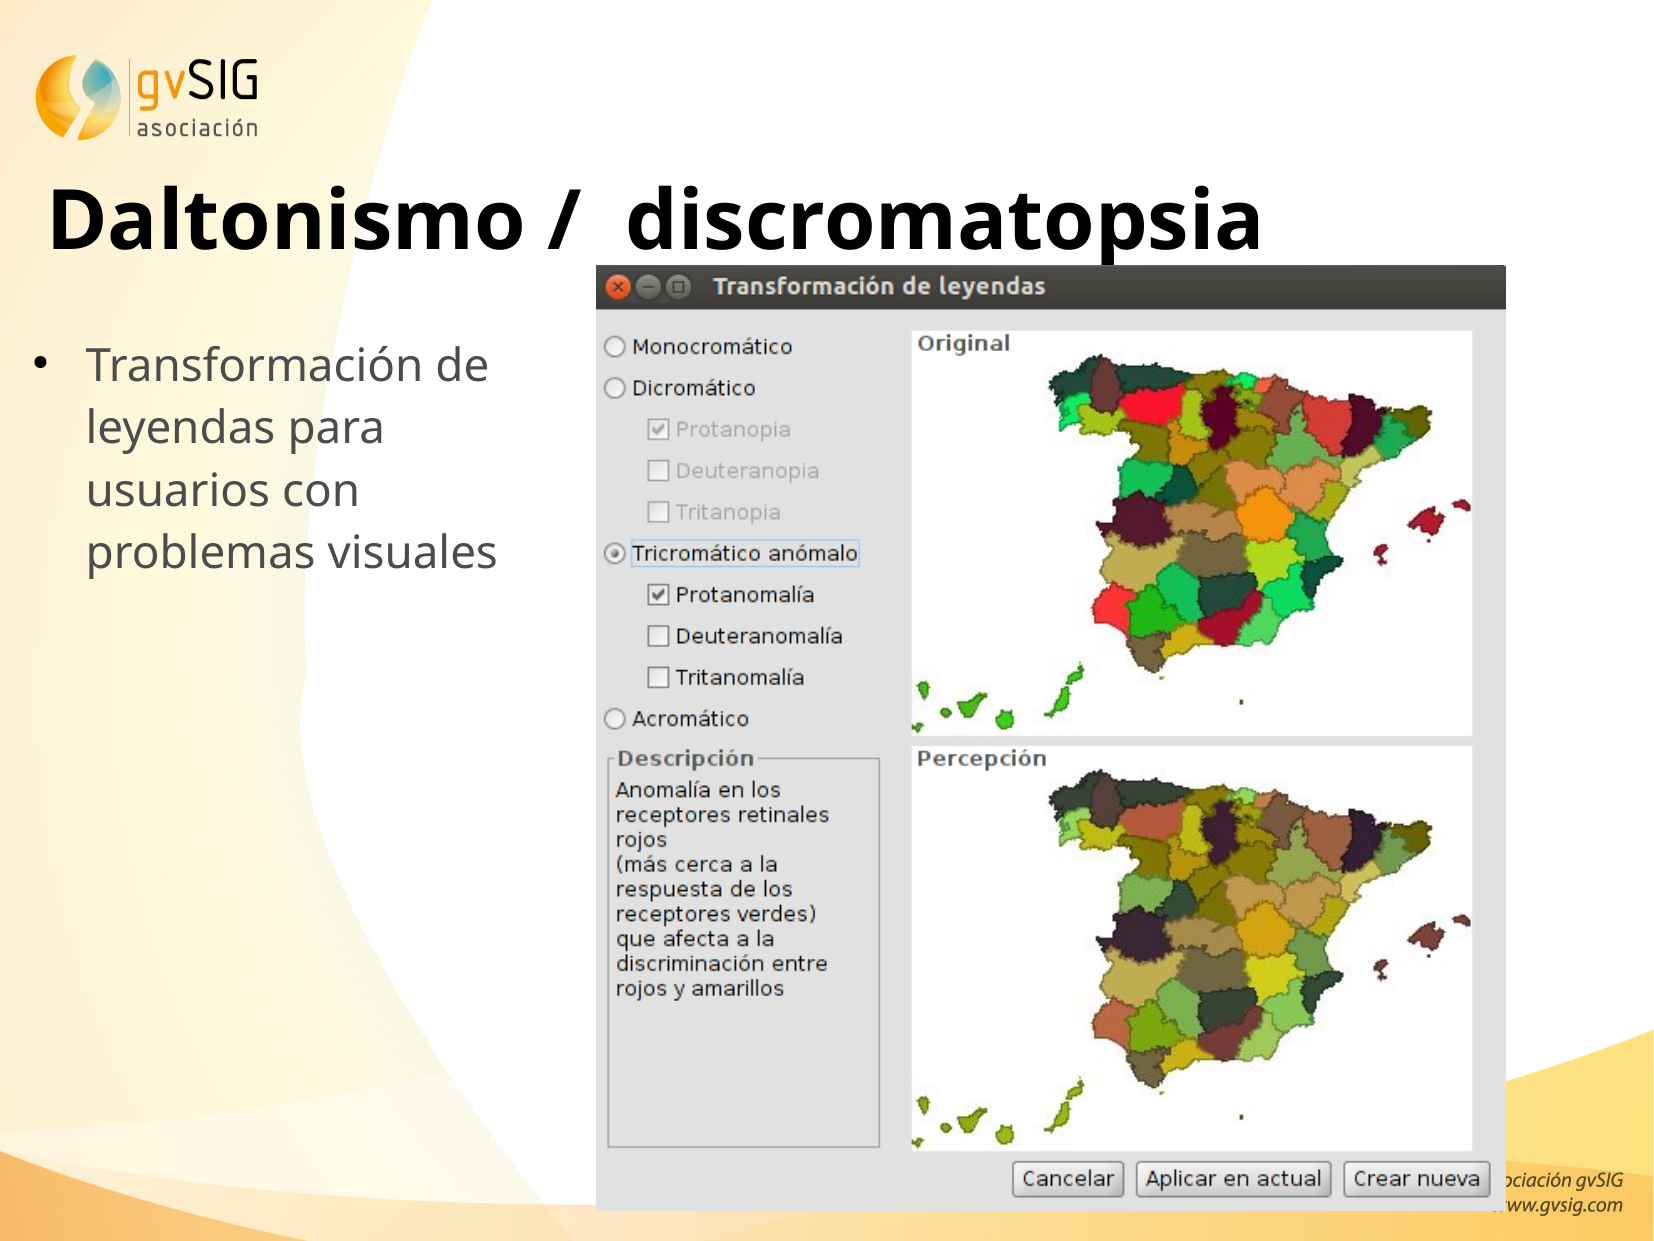

# Daltonismo / discromatopsia
Transformación de leyendas para usuarios con problemas visuales